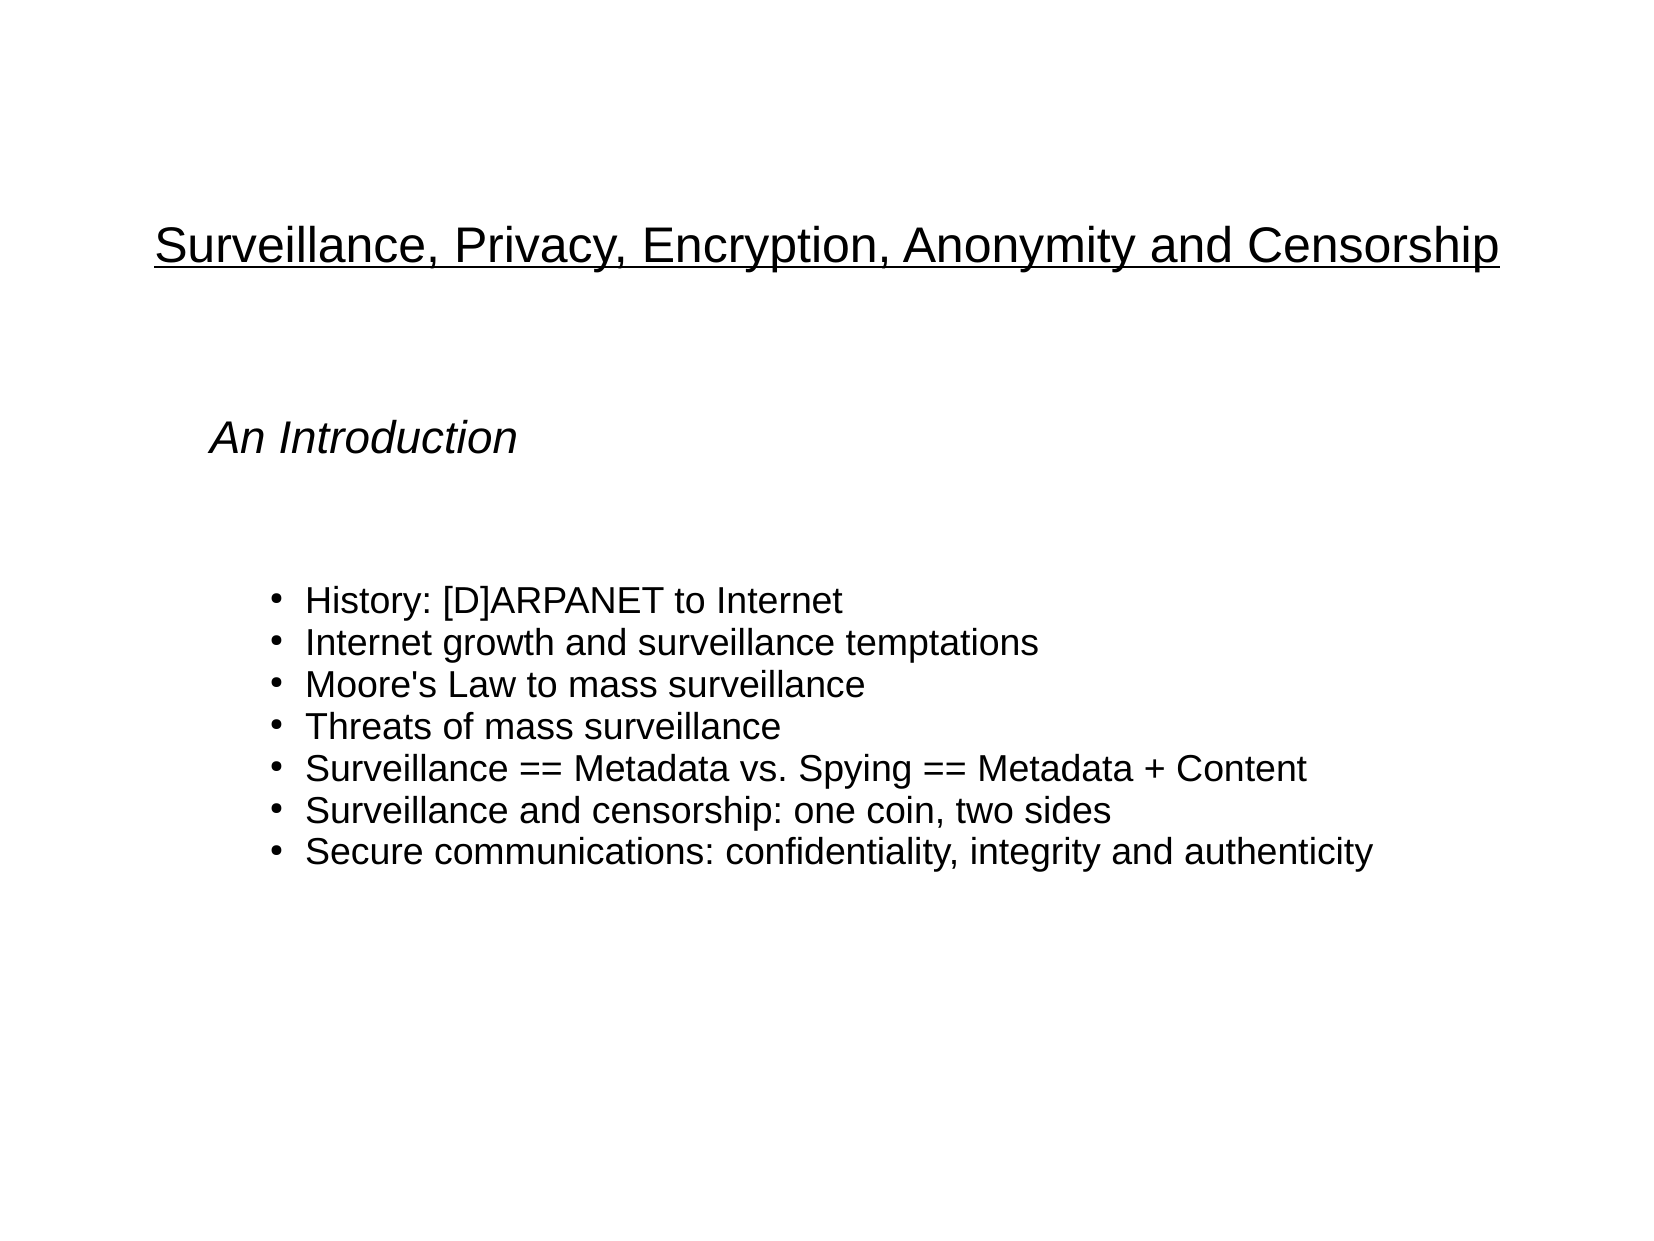

Surveillance, Privacy, Encryption, Anonymity and Censorship
An Introduction
History: [D]ARPANET to Internet
Internet growth and surveillance temptations
Moore's Law to mass surveillance
Threats of mass surveillance
Surveillance == Metadata vs. Spying == Metadata + Content
Surveillance and censorship: one coin, two sides
Secure communications: confidentiality, integrity and authenticity